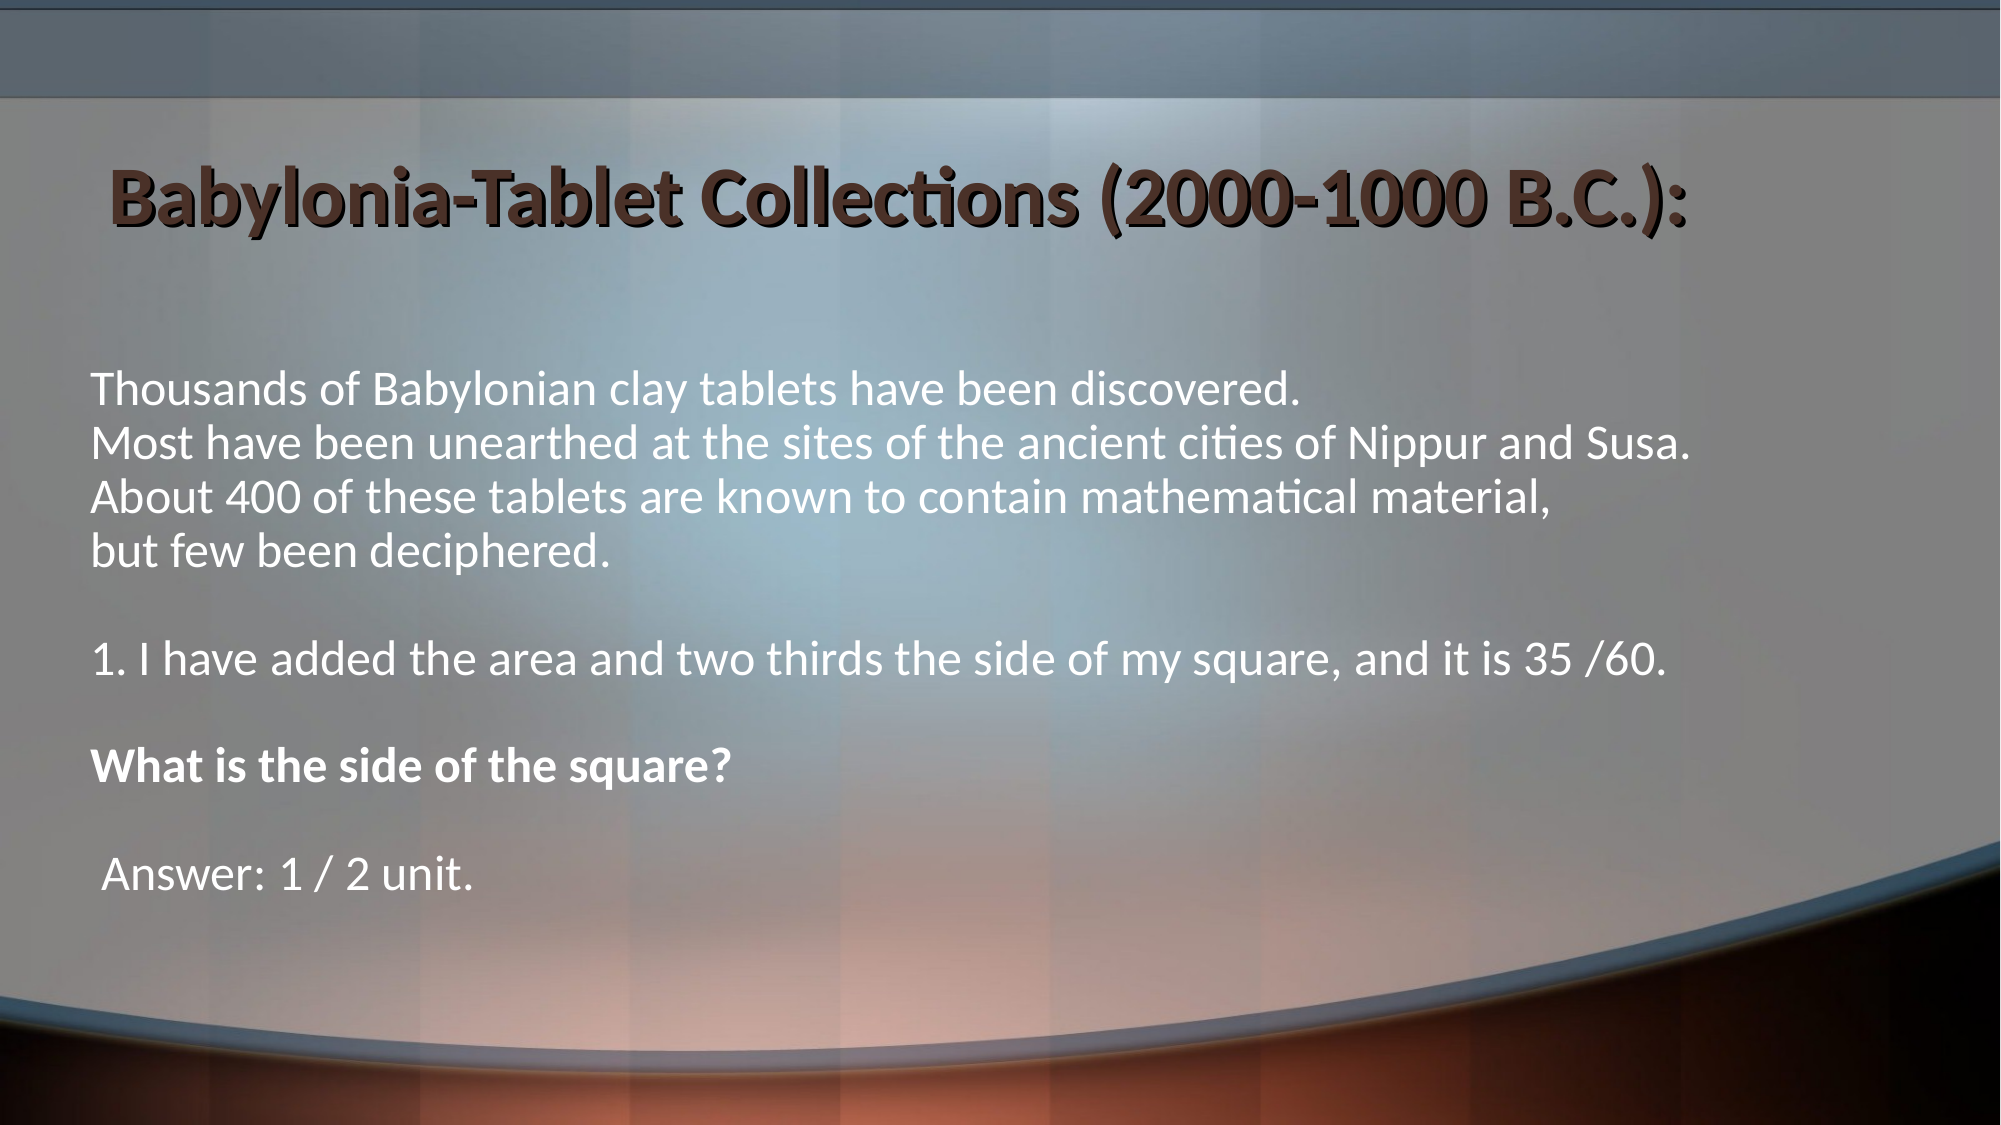

# Babylonia-Tablet Collections (2000-1000 B.C.):
Thousands of Babylonian clay tablets have been discovered.
Most have been unearthed at the sites of the ancient cities of Nippur and Susa. About 400 of these tablets are known to contain mathematical material,
but few been deciphered.
1. I have added the area and two thirds the side of my square, and it is 35 /60.
What is the side of the square?
 Answer: 1 / 2 unit.